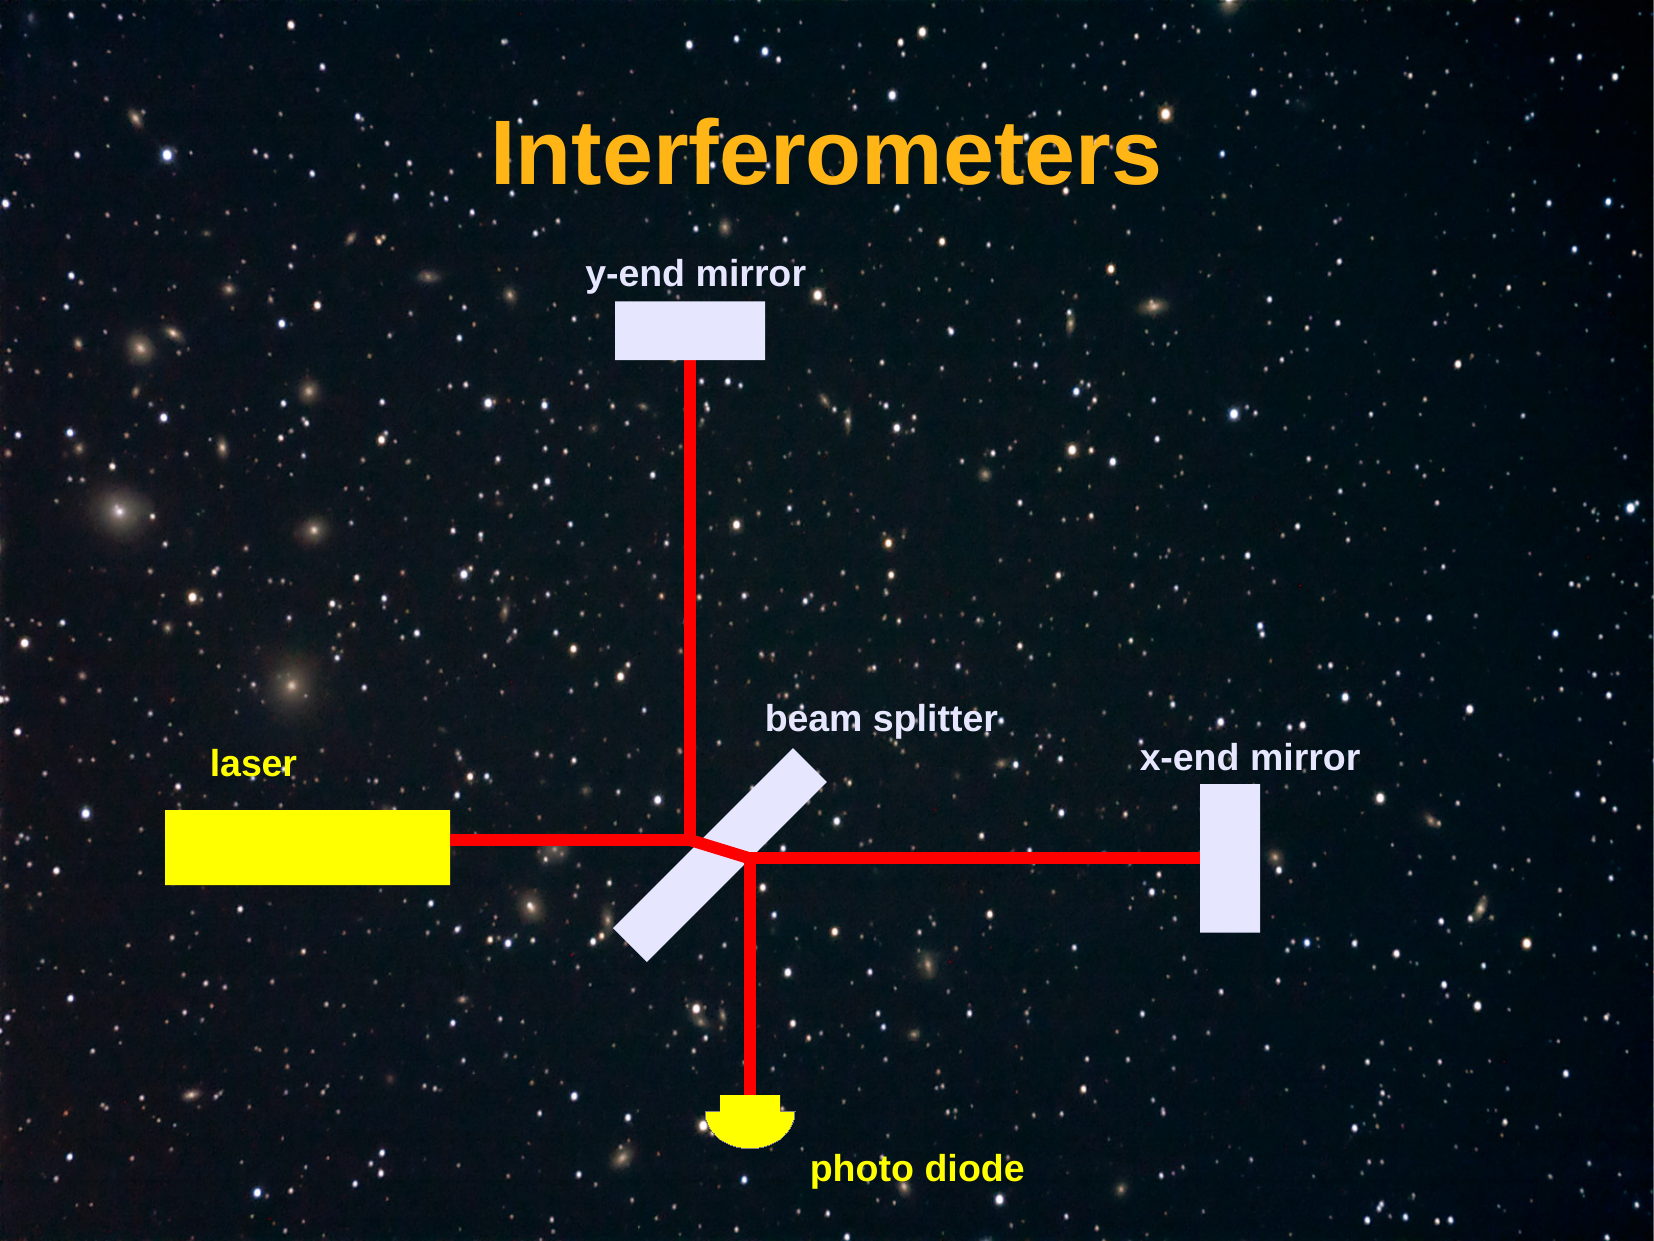

# Interferometers
y-end mirror
beam splitter
x-end mirror
laser
photo diode